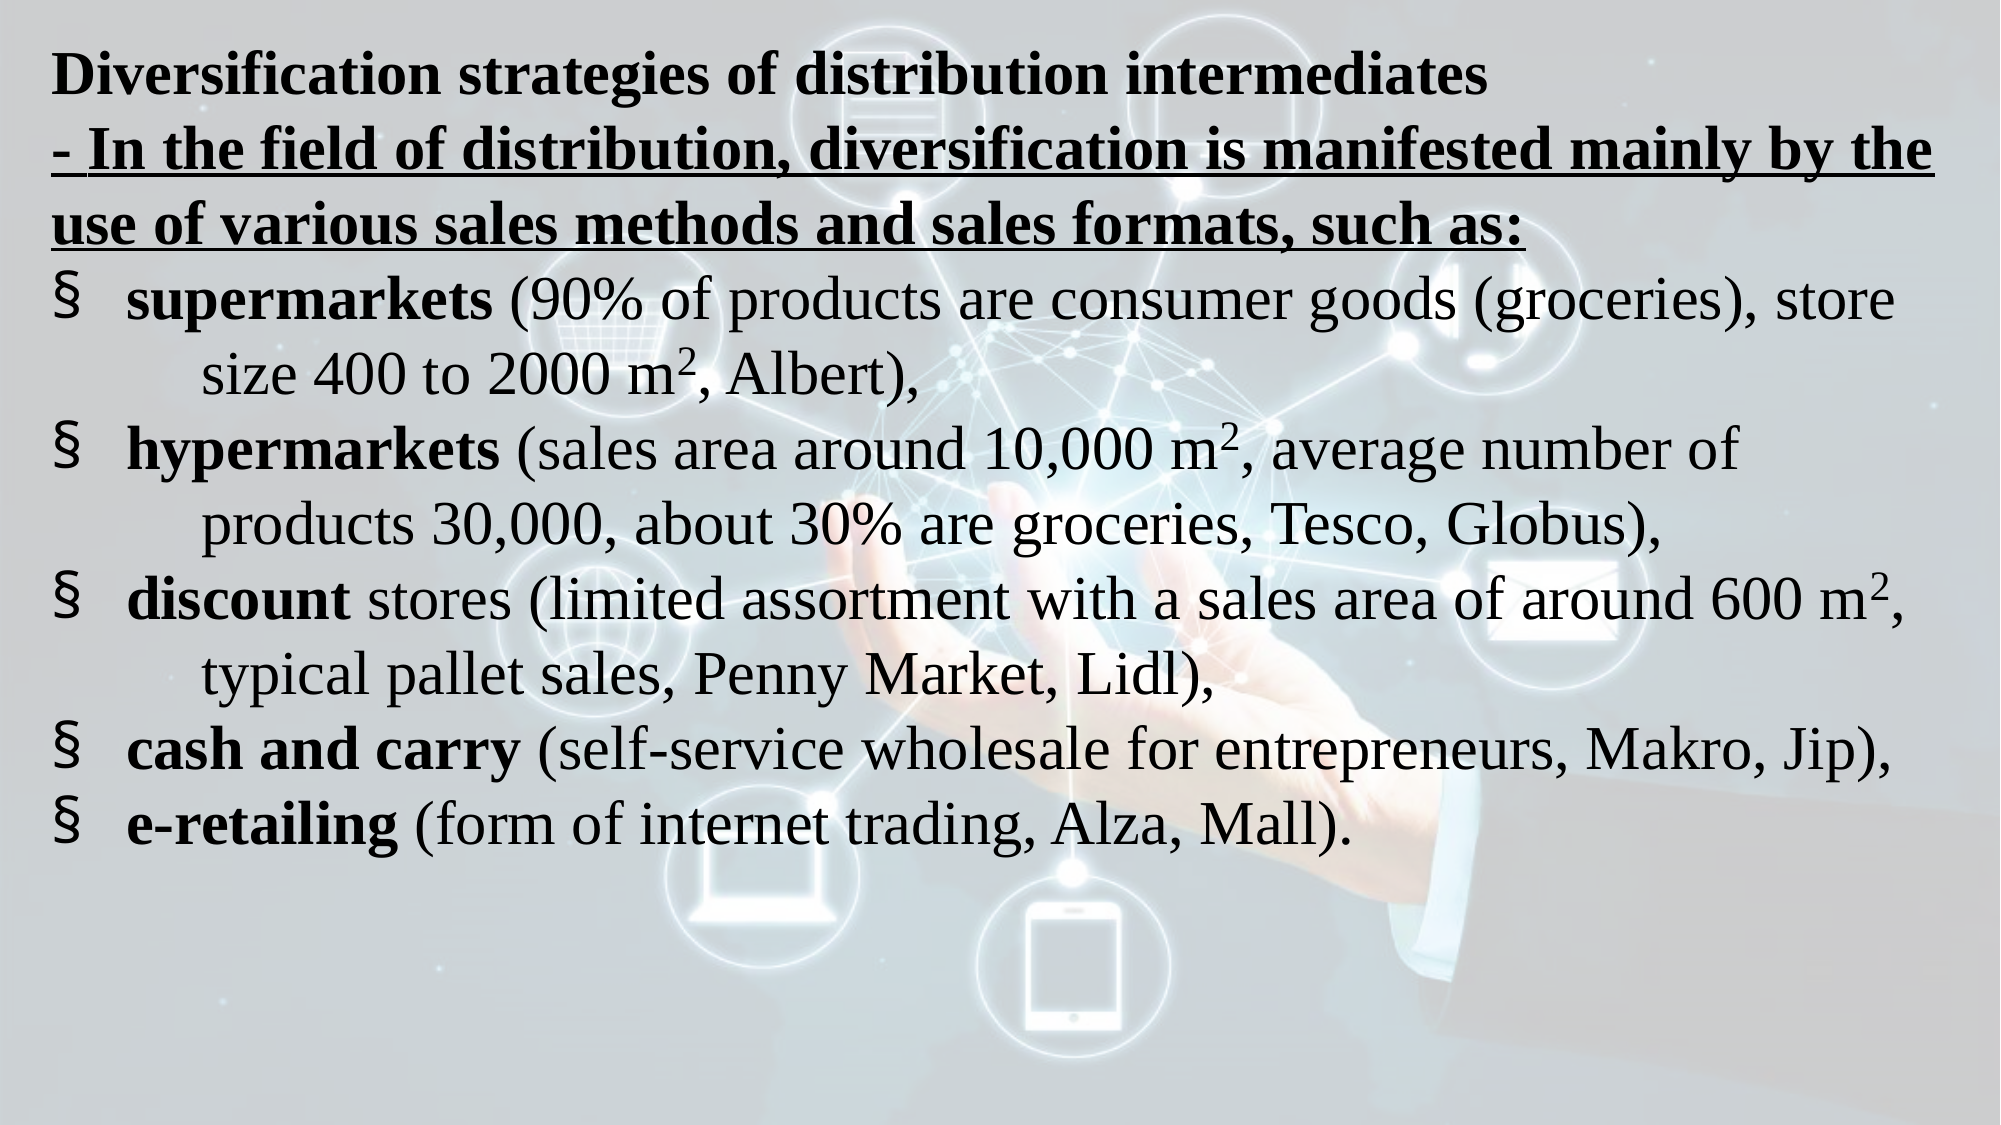

Diversification strategies of distribution intermediates
- In the field of distribution, diversification is manifested mainly by the use of various sales methods and sales formats, such as:
supermarkets (90% of products are consumer goods (groceries), store size 400 to 2000 m2, Albert),
hypermarkets (sales area around 10,000 m2, average number of products 30,000, about 30% are groceries, Tesco, Globus),
discount stores (limited assortment with a sales area of around 600 m2, typical pallet sales, Penny Market, Lidl),
cash and carry (self-service wholesale for entrepreneurs, Makro, Jip),
e-retailing (form of internet trading, Alza, Mall).